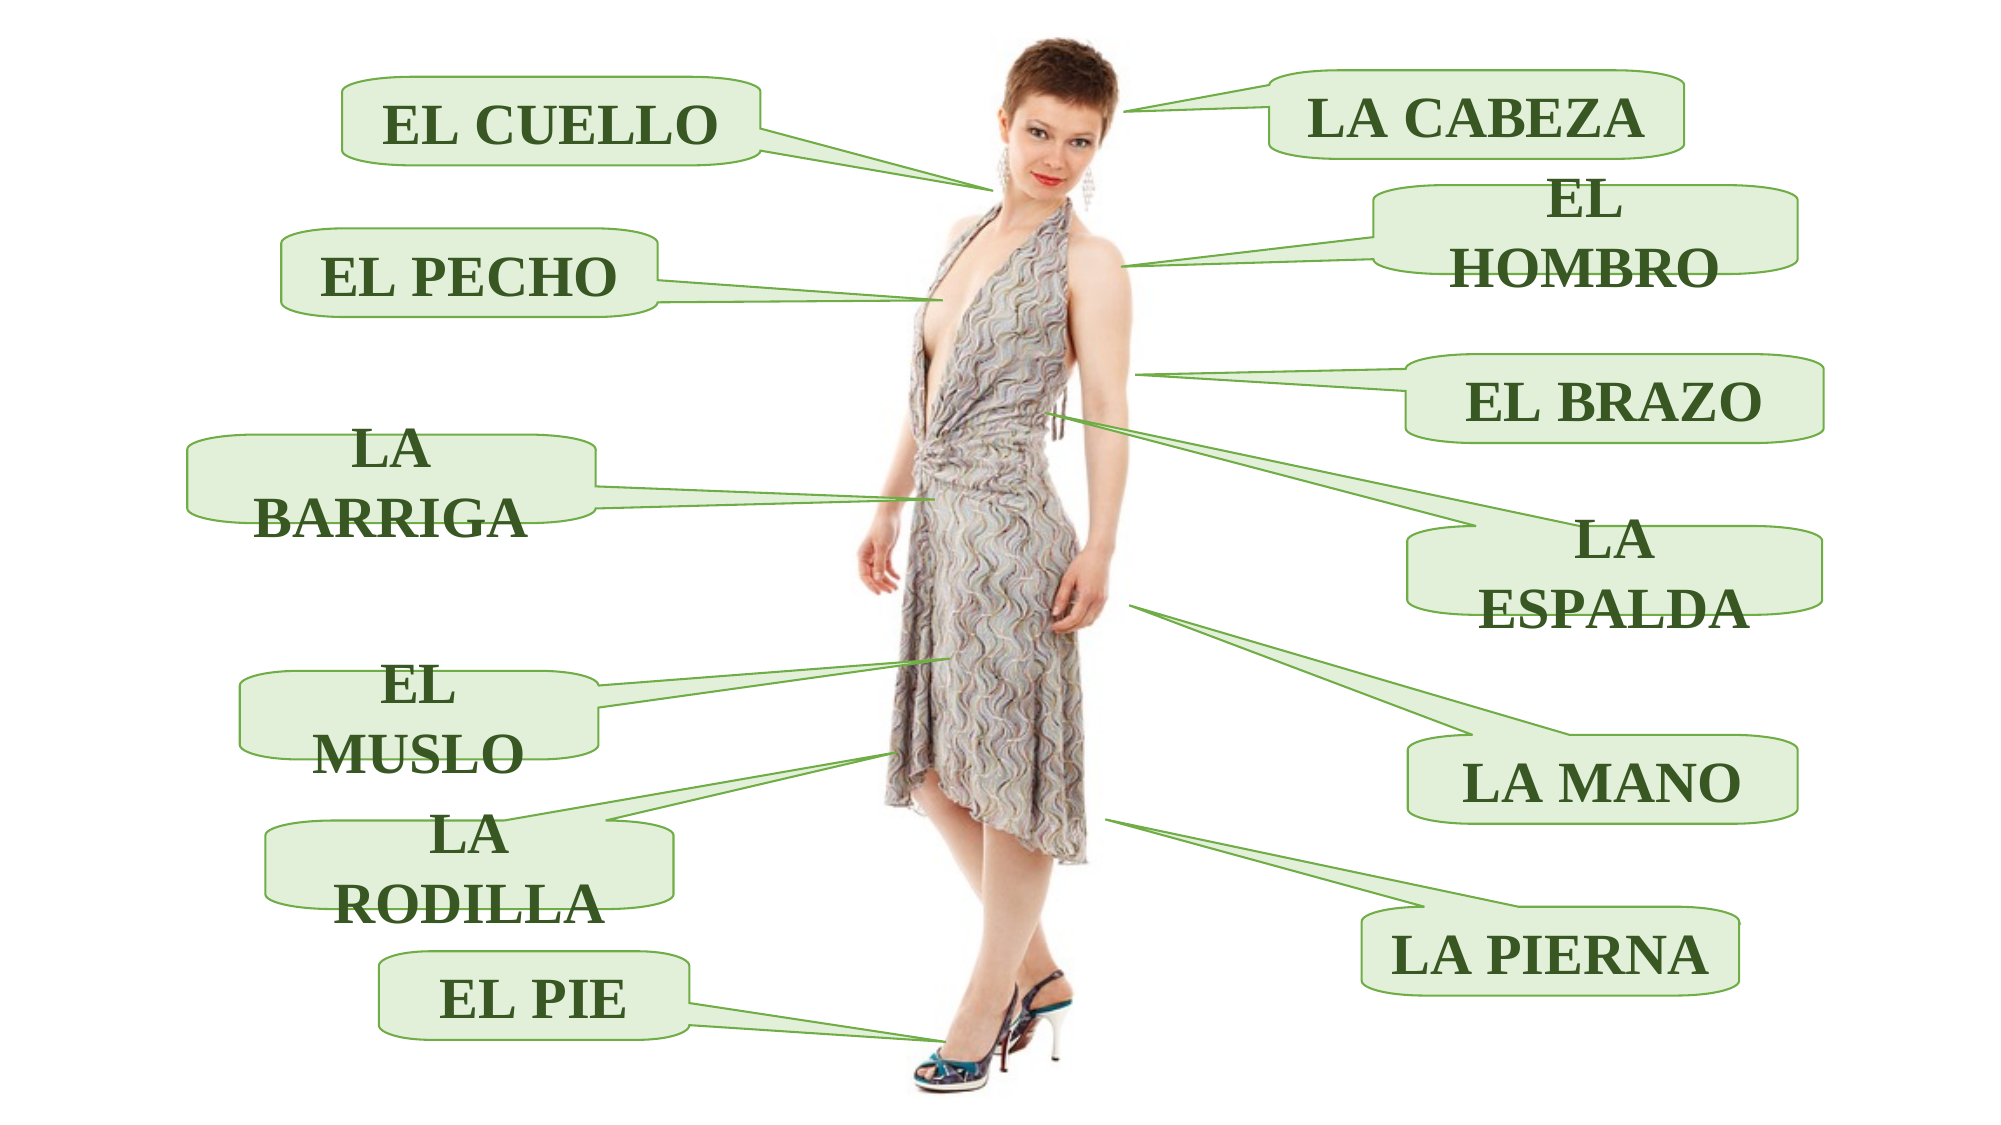

LA CABEZA
EL CUELLO
EL HOMBRO
EL PECHO
EL BRAZO
LA BARRIGA
LA ESPALDA
EL MUSLO
LA MANO
LA RODILLA
LA PIERNA
EL PIE